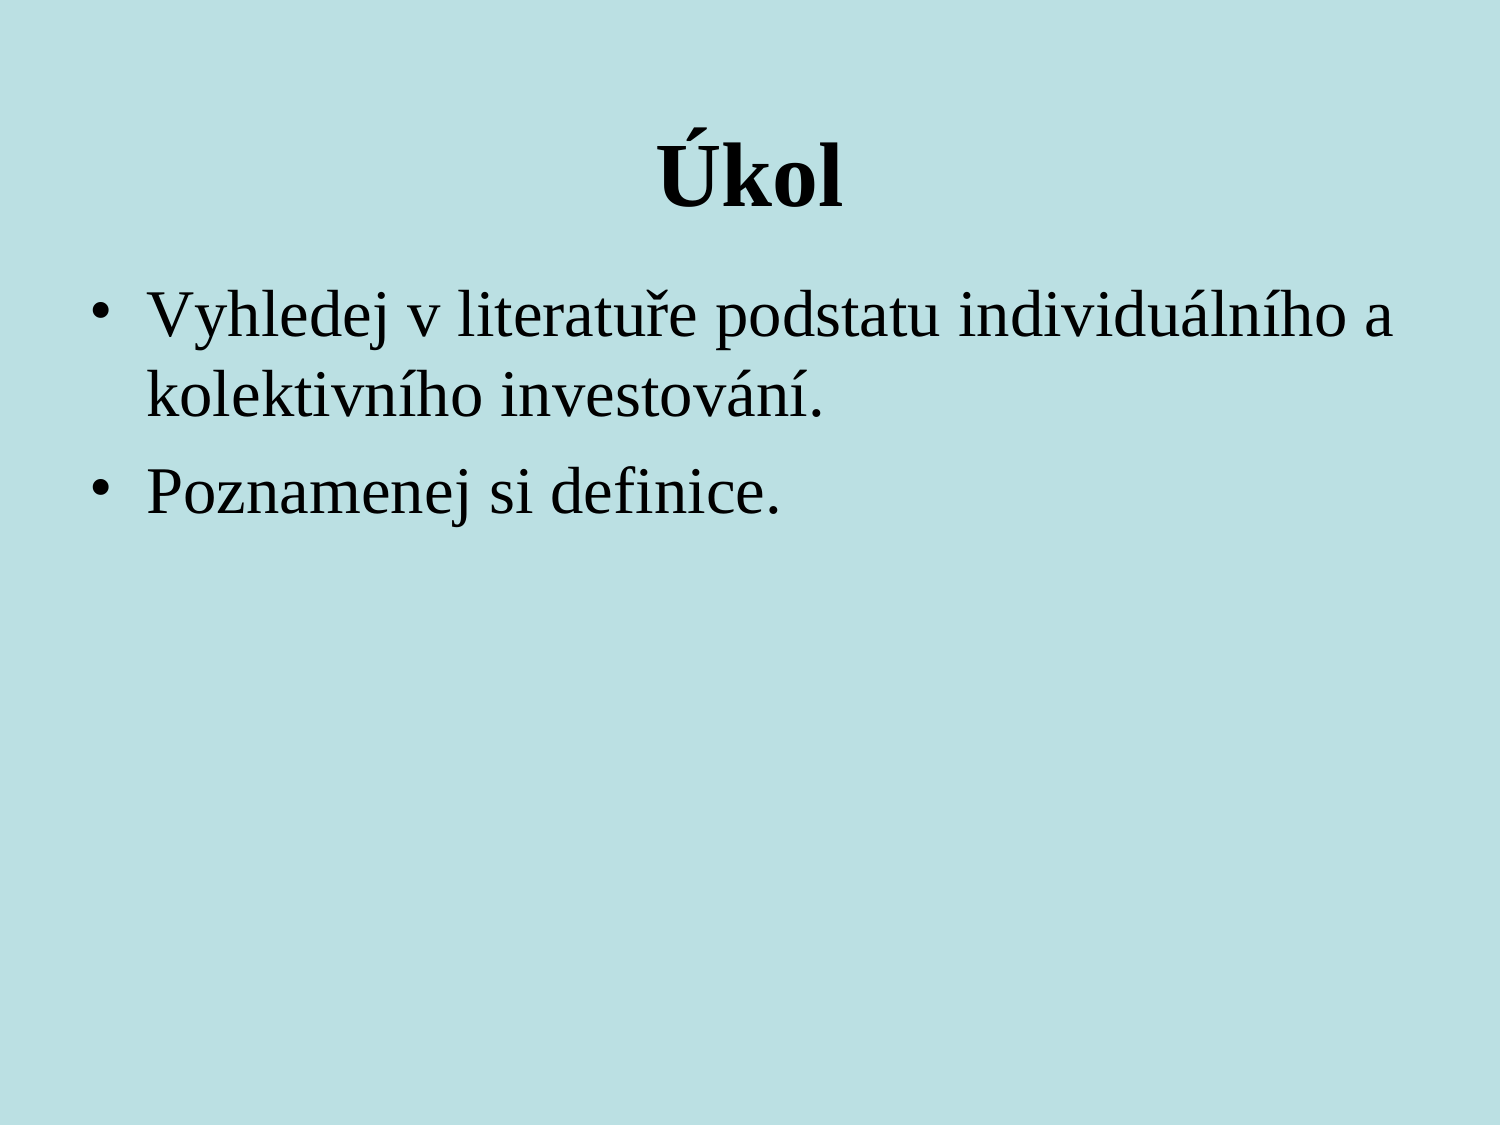

# Úkol
Vyhledej v literatuře podstatu individuálního a kolektivního investování.
Poznamenej si definice.